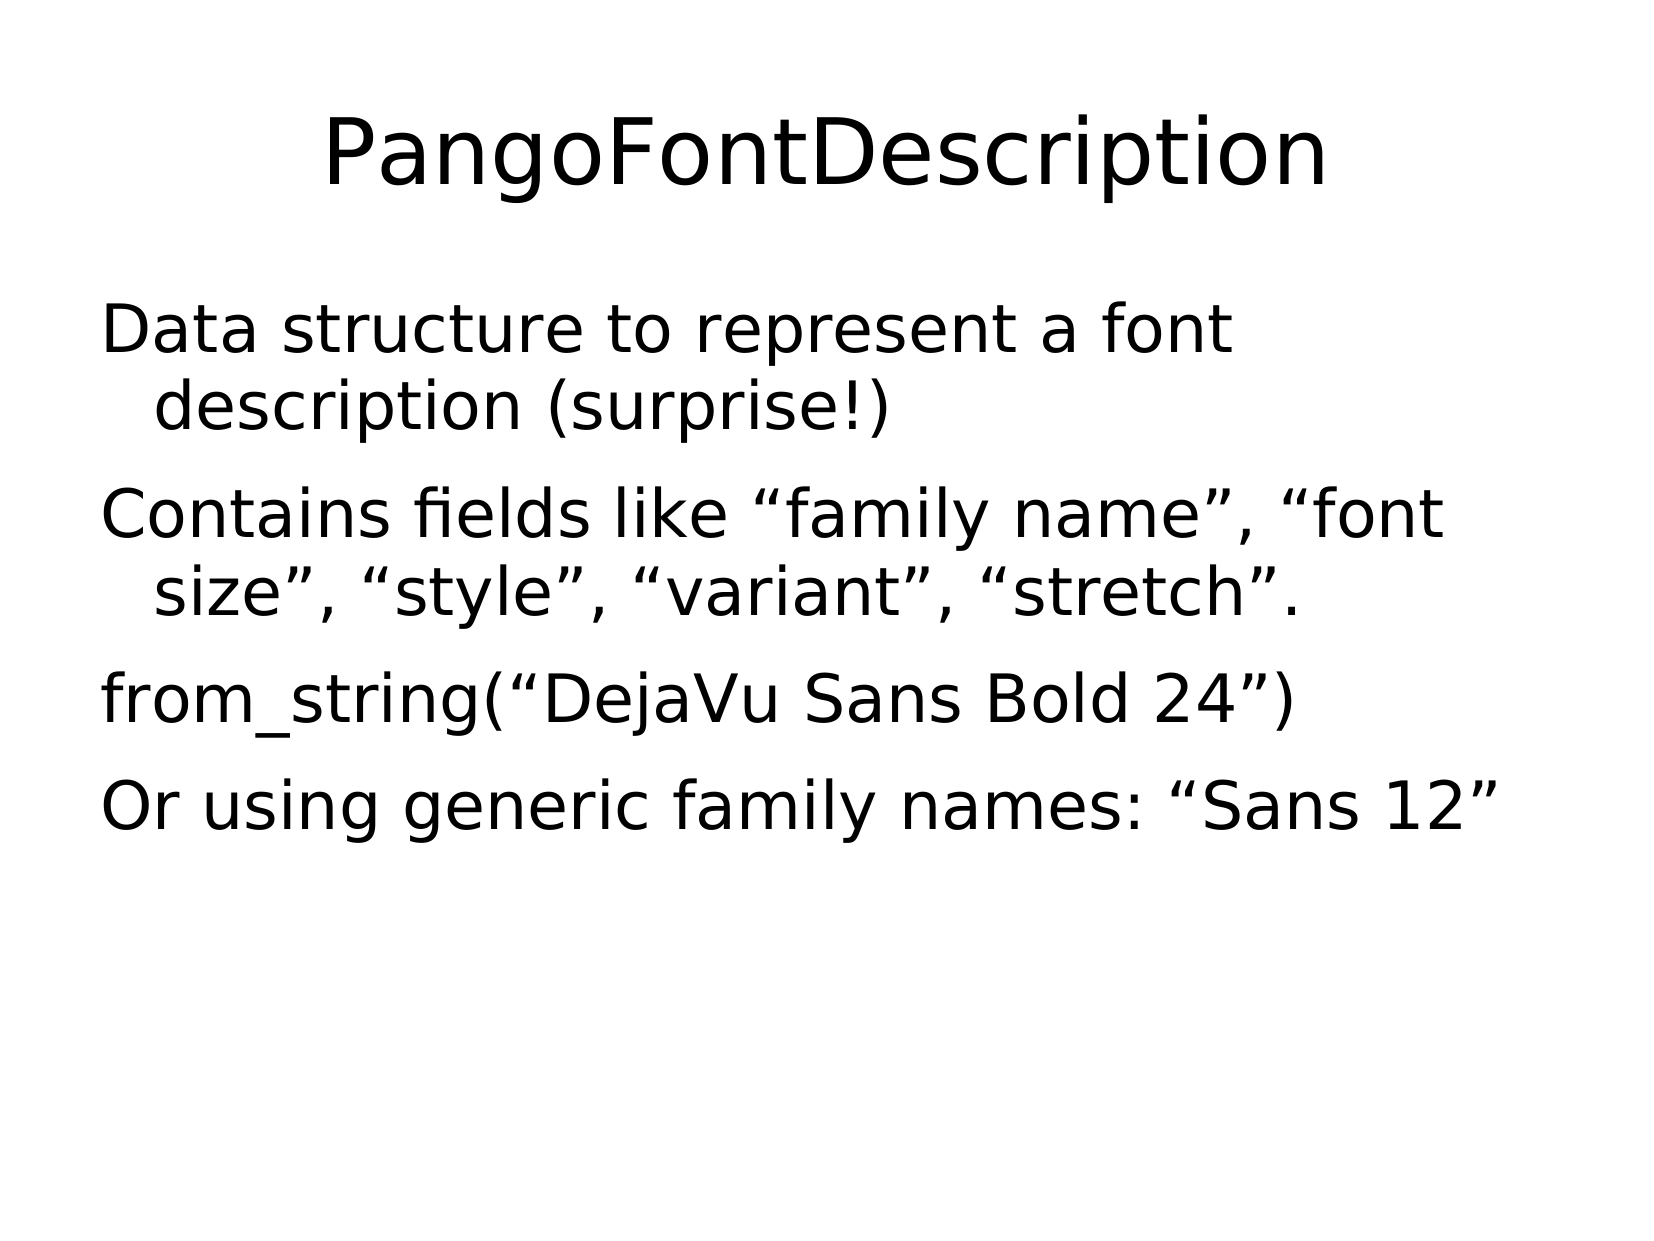

# PangoFontDescription
Data structure to represent a font description (surprise!)
Contains fields like “family name”, “font size”, “style”, “variant”, “stretch”.
from_string(“DejaVu Sans Bold 24”)
Or using generic family names: “Sans 12”